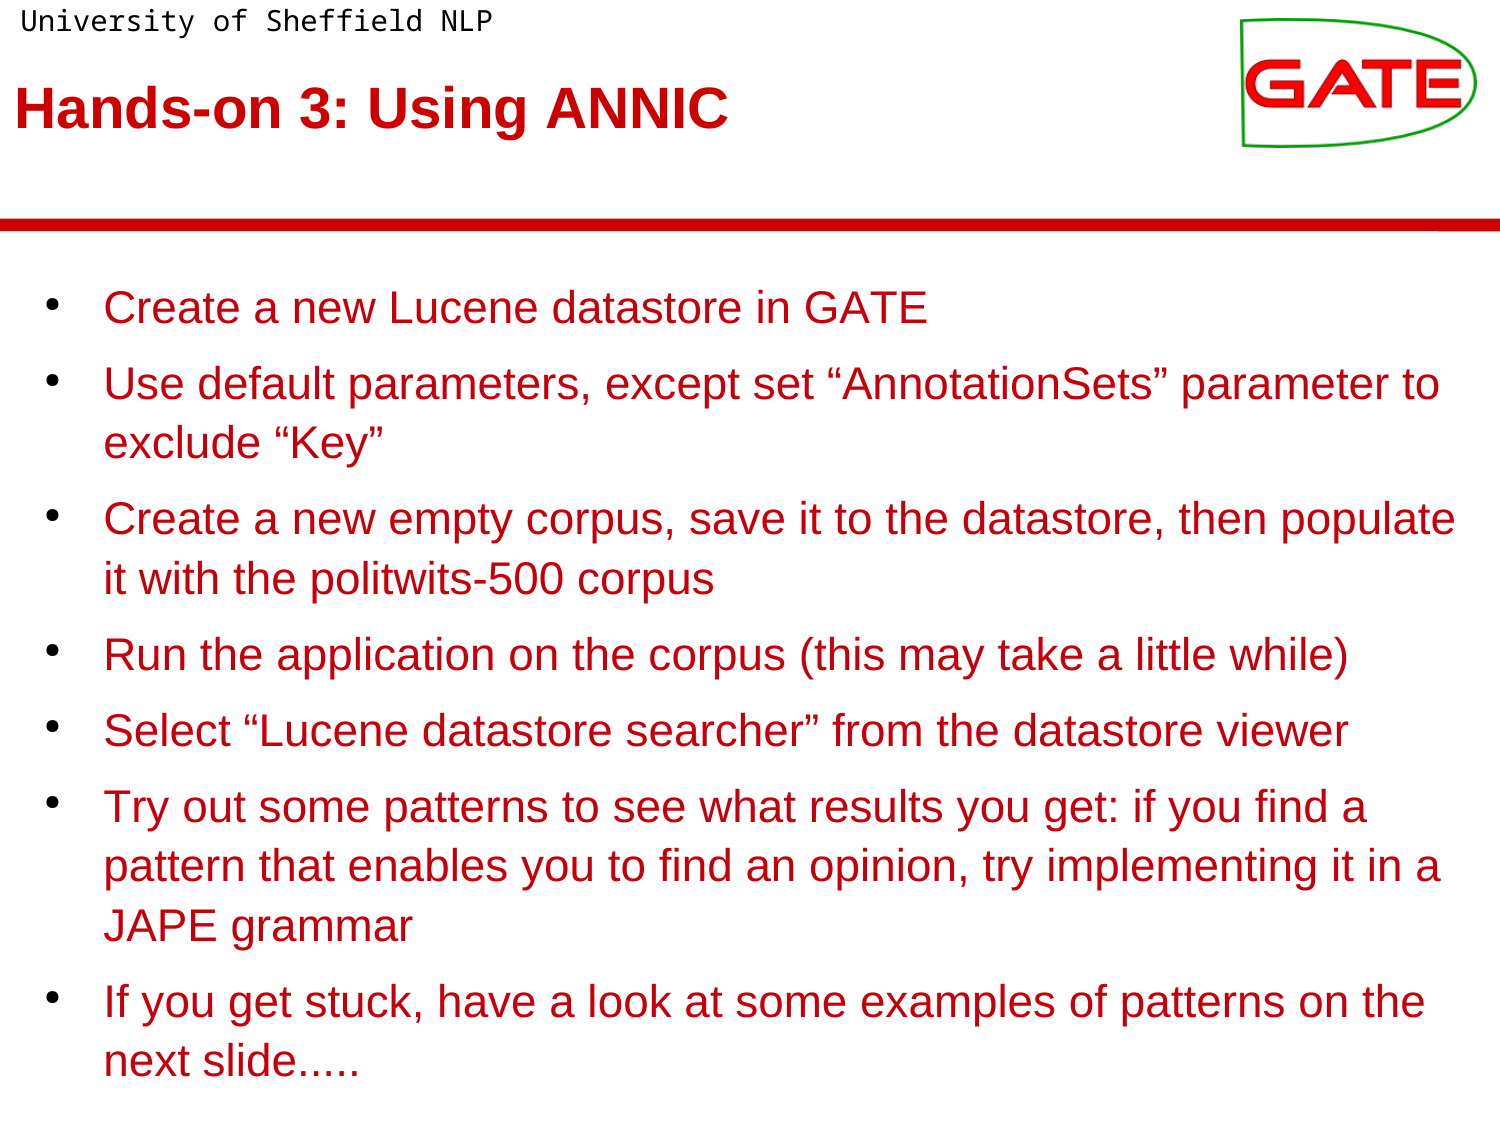

# Hands-on 3: Using ANNIC
Create a new Lucene datastore in GATE
Use default parameters, except set “AnnotationSets” parameter to exclude “Key”
Create a new empty corpus, save it to the datastore, then populate it with the politwits-500 corpus
Run the application on the corpus (this may take a little while)
Select “Lucene datastore searcher” from the datastore viewer
Try out some patterns to see what results you get: if you find a pattern that enables you to find an opinion, try implementing it in a JAPE grammar
If you get stuck, have a look at some examples of patterns on the next slide.....